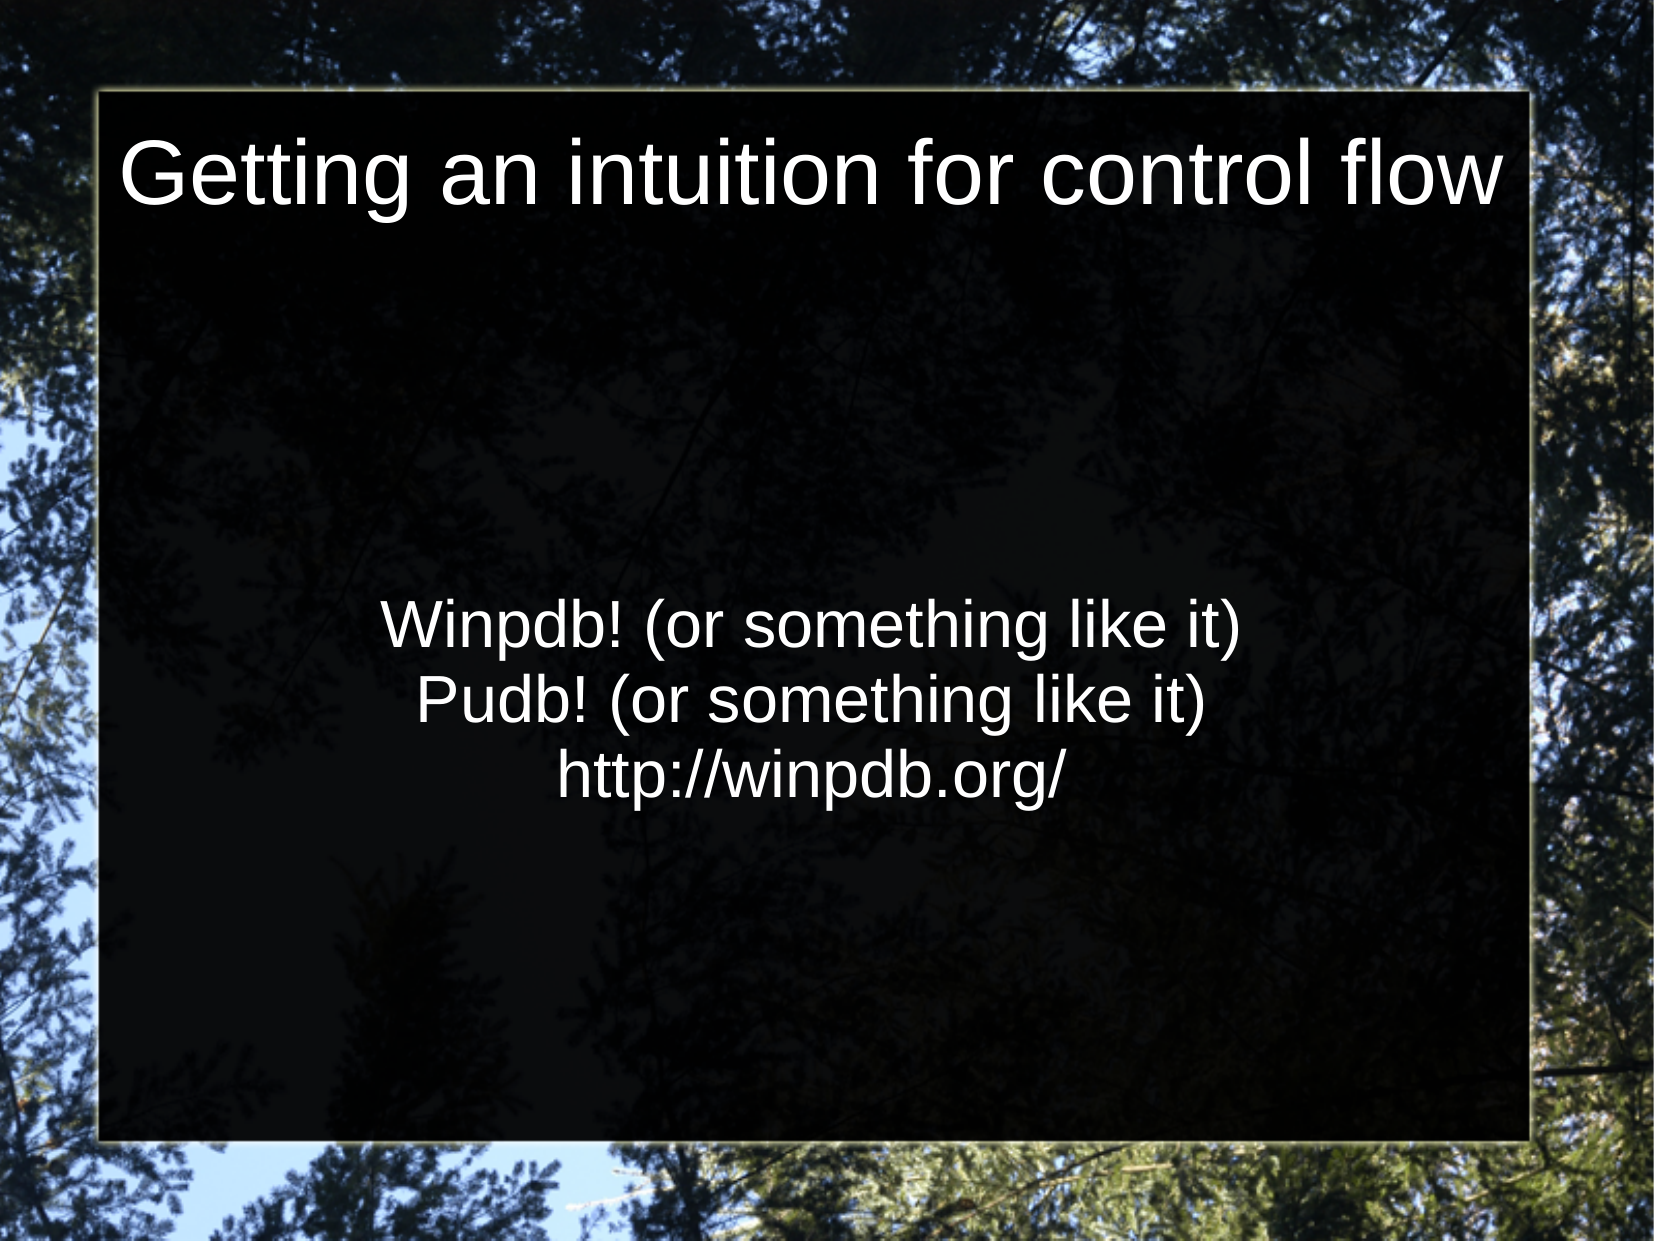

# Getting an intuition for control flow
Winpdb! (or something like it)
Pudb! (or something like it)
http://winpdb.org/